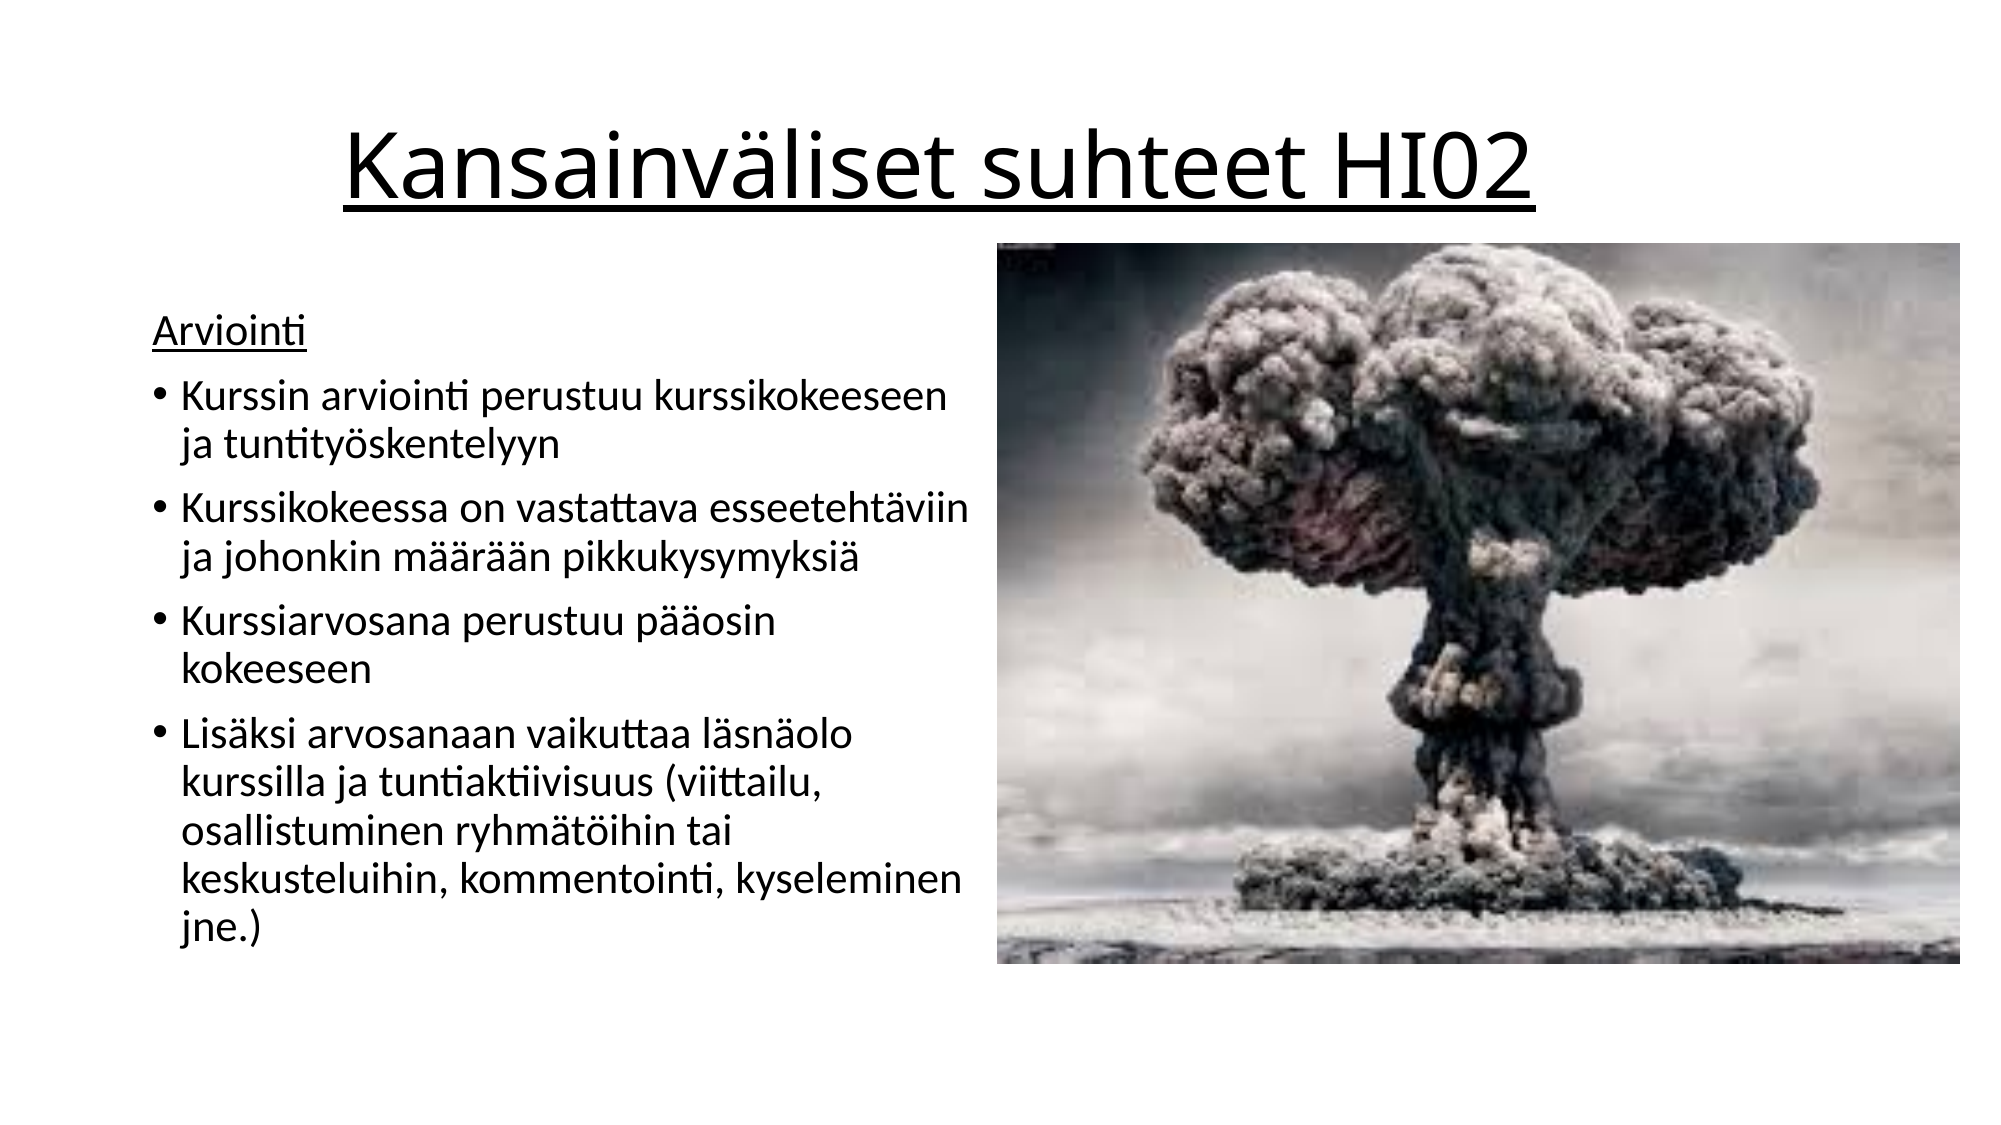

# Kansainväliset suhteet HI02
Arviointi
Kurssin arviointi perustuu kurssikokeeseen ja tuntityöskentelyyn
Kurssikokeessa on vastattava esseetehtäviin ja johonkin määrään pikkukysymyksiä
Kurssiarvosana perustuu pääosin kokeeseen
Lisäksi arvosanaan vaikuttaa läsnäolo kurssilla ja tuntiaktiivisuus (viittailu, osallistuminen ryhmätöihin tai keskusteluihin, kommentointi, kyseleminen jne.)